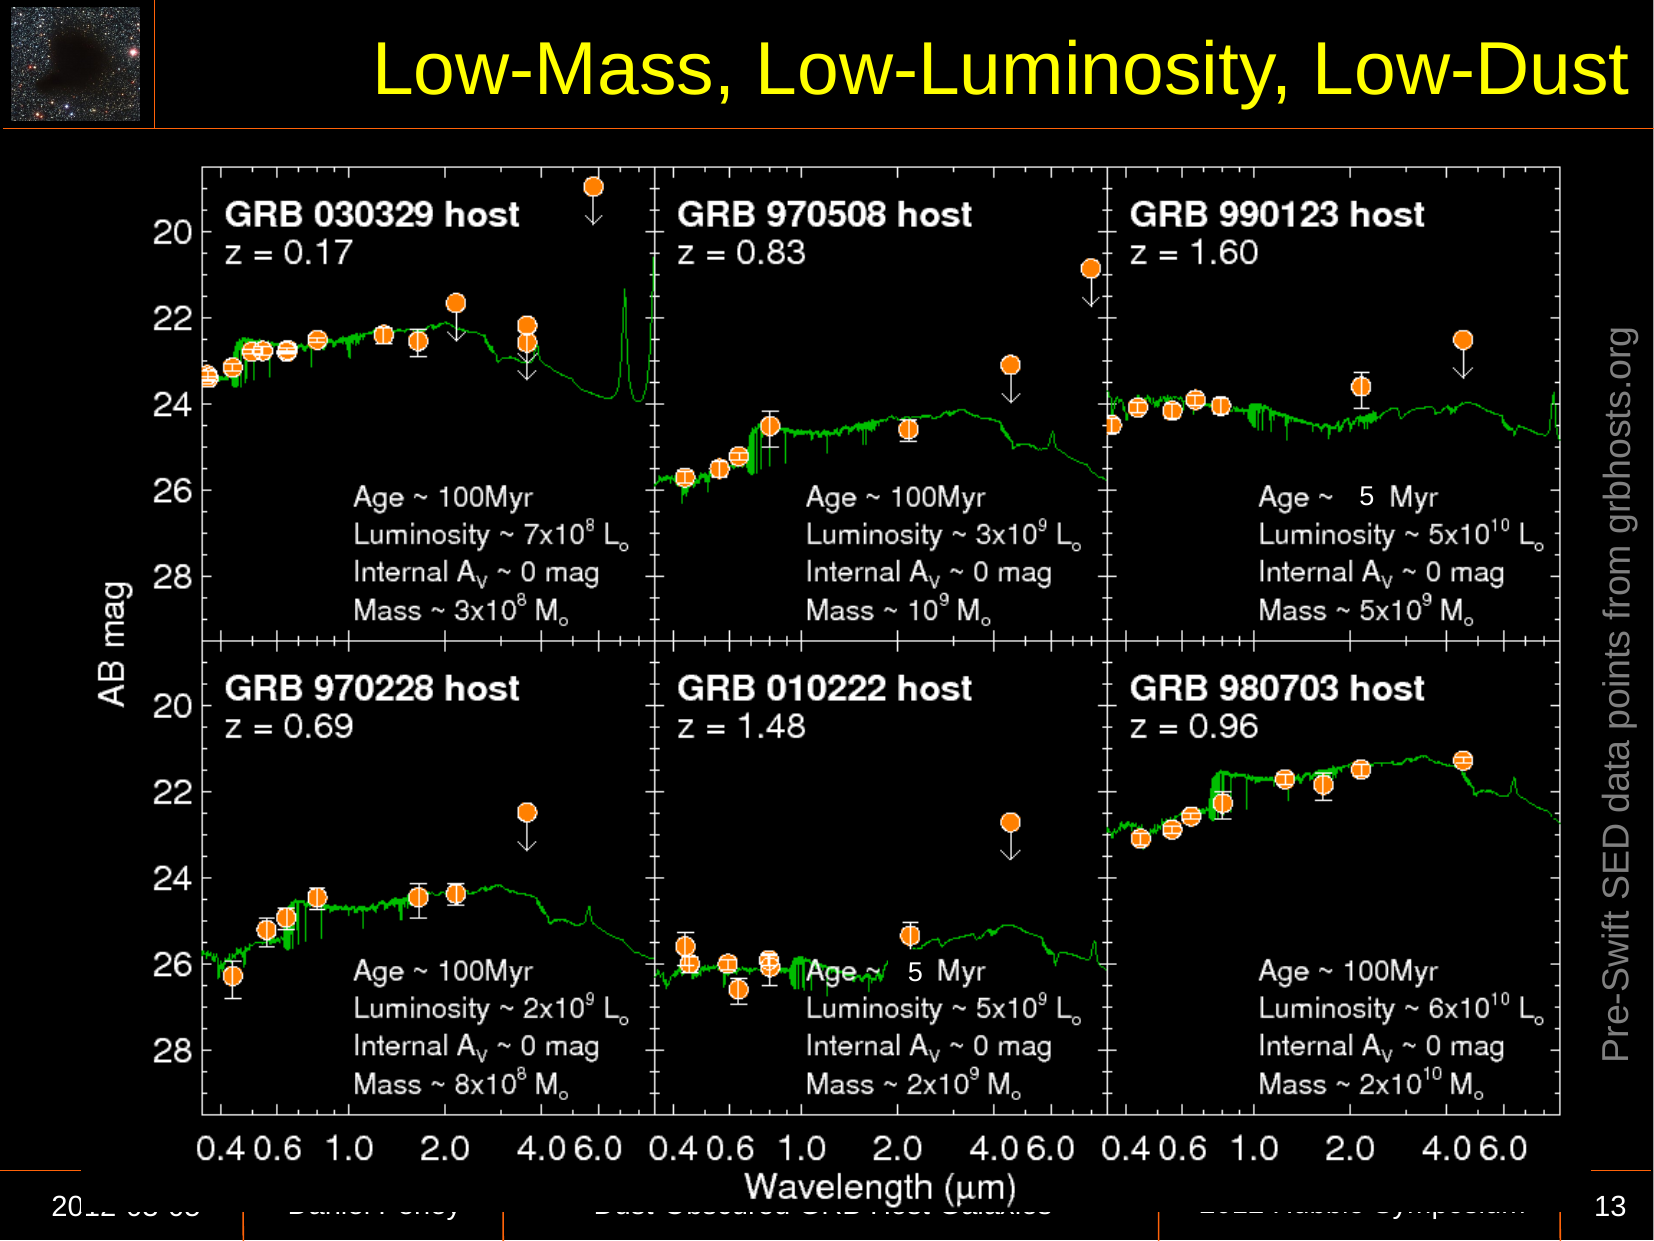

# Low-Mass, Low-Luminosity, Low-Dust
5
Pre-Swift SED data points from grbhosts.org
5
2012-03-05
13